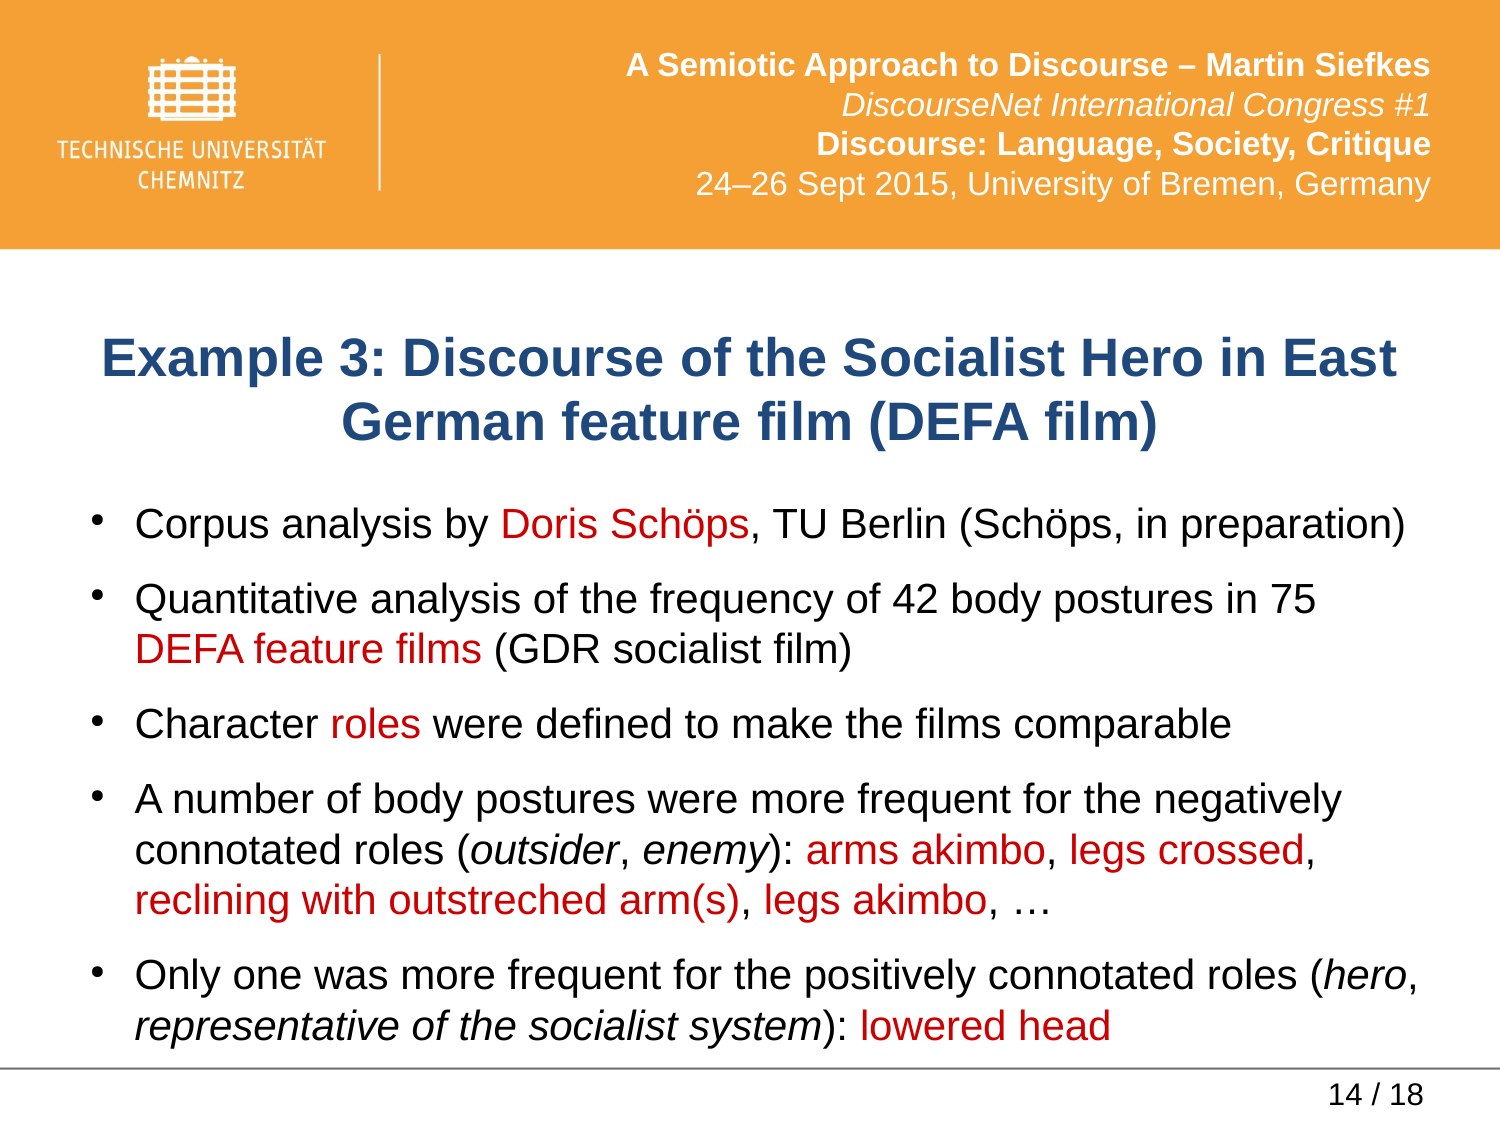

#
Example 3: Discourse of the Socialist Hero in East German feature film (DEFA film)
Corpus analysis by Doris Schöps, TU Berlin (Schöps, in preparation)
Quantitative analysis of the frequency of 42 body postures in 75 DEFA feature films (GDR socialist film)
Character roles were defined to make the films comparable
A number of body postures were more frequent for the negatively connotated roles (outsider, enemy): arms akimbo, legs crossed, reclining with outstreched arm(s), legs akimbo, …
Only one was more frequent for the positively connotated roles (hero, representative of the socialist system): lowered head